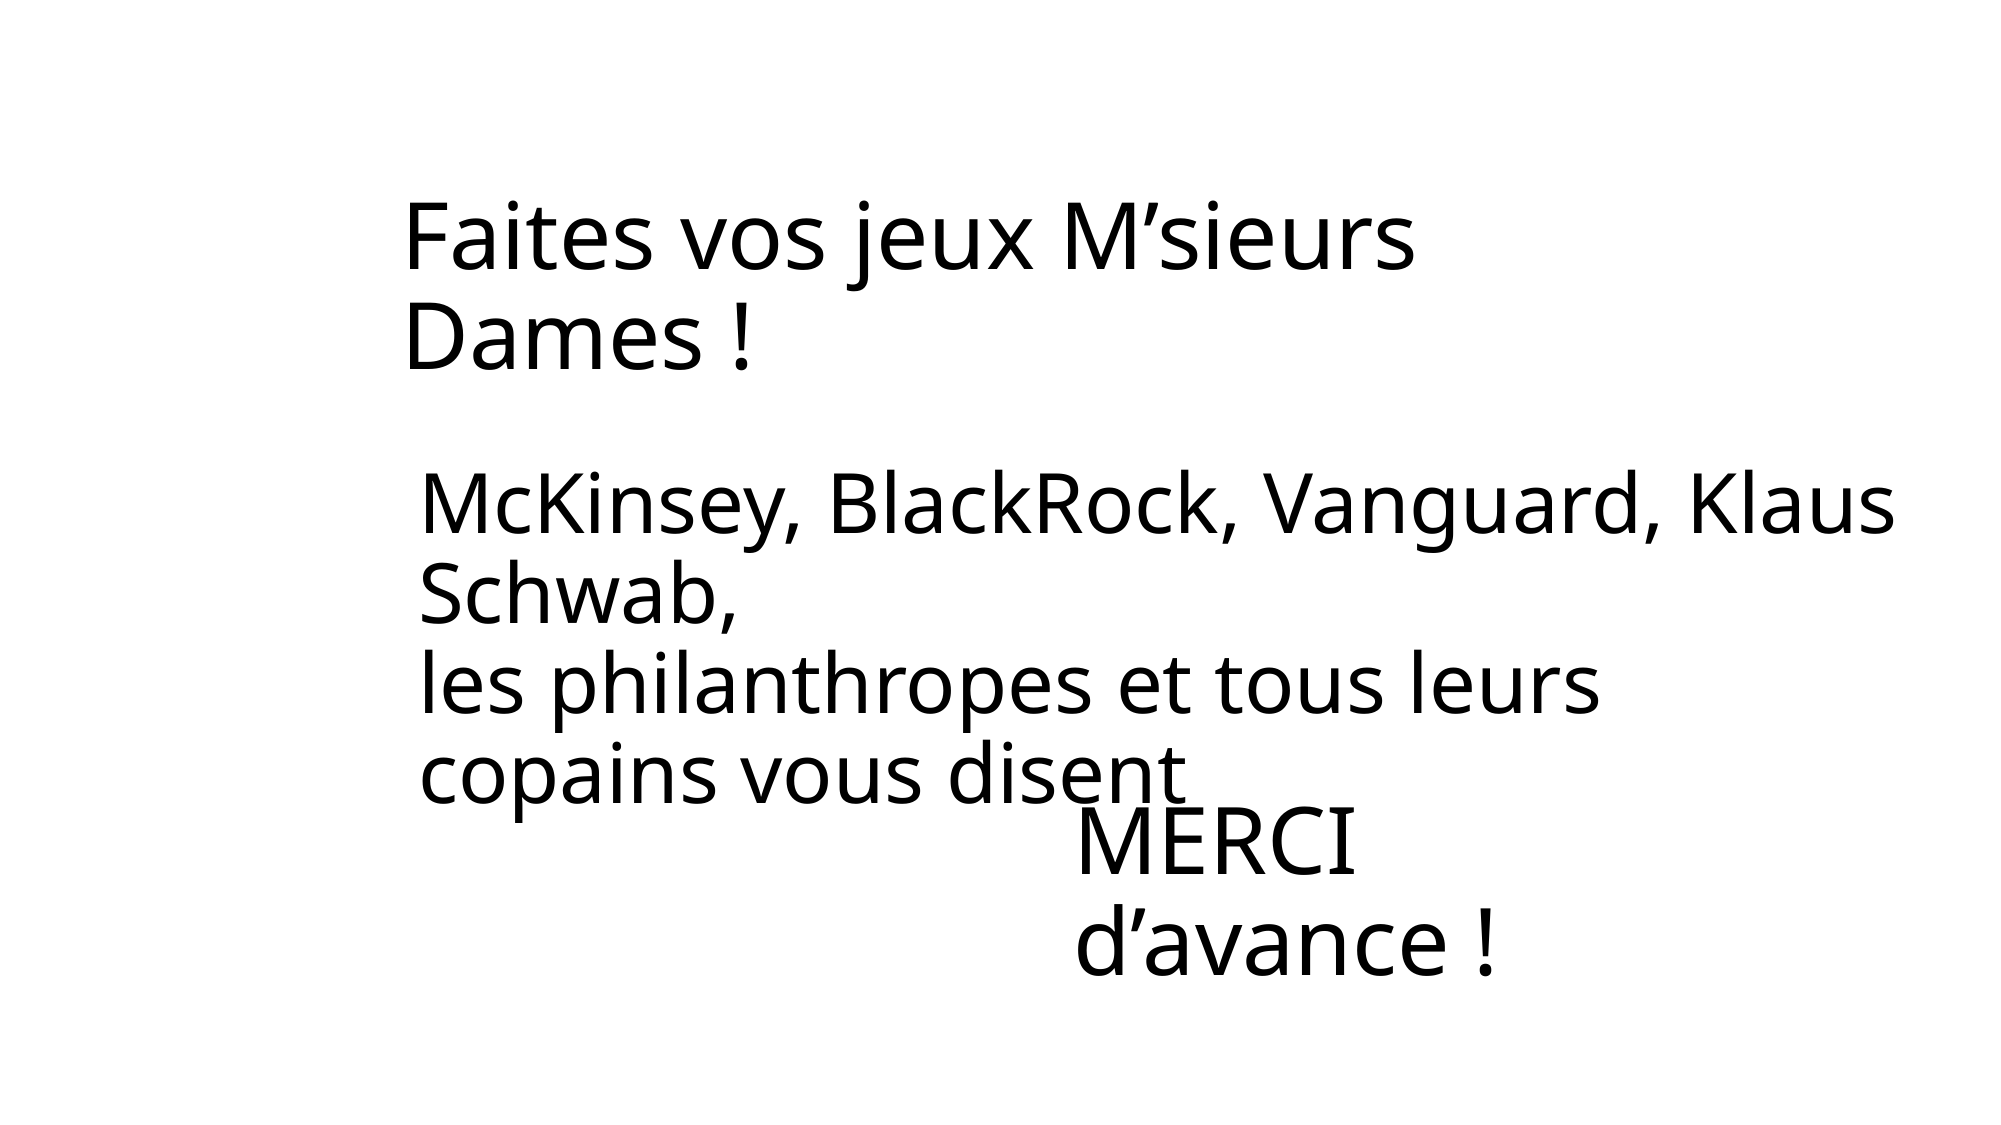

Faites vos jeux M’sieurs Dames !
McKinsey, BlackRock, Vanguard, Klaus Schwab,
les philanthropes et tous leurs copains vous disent
MERCI d’avance !